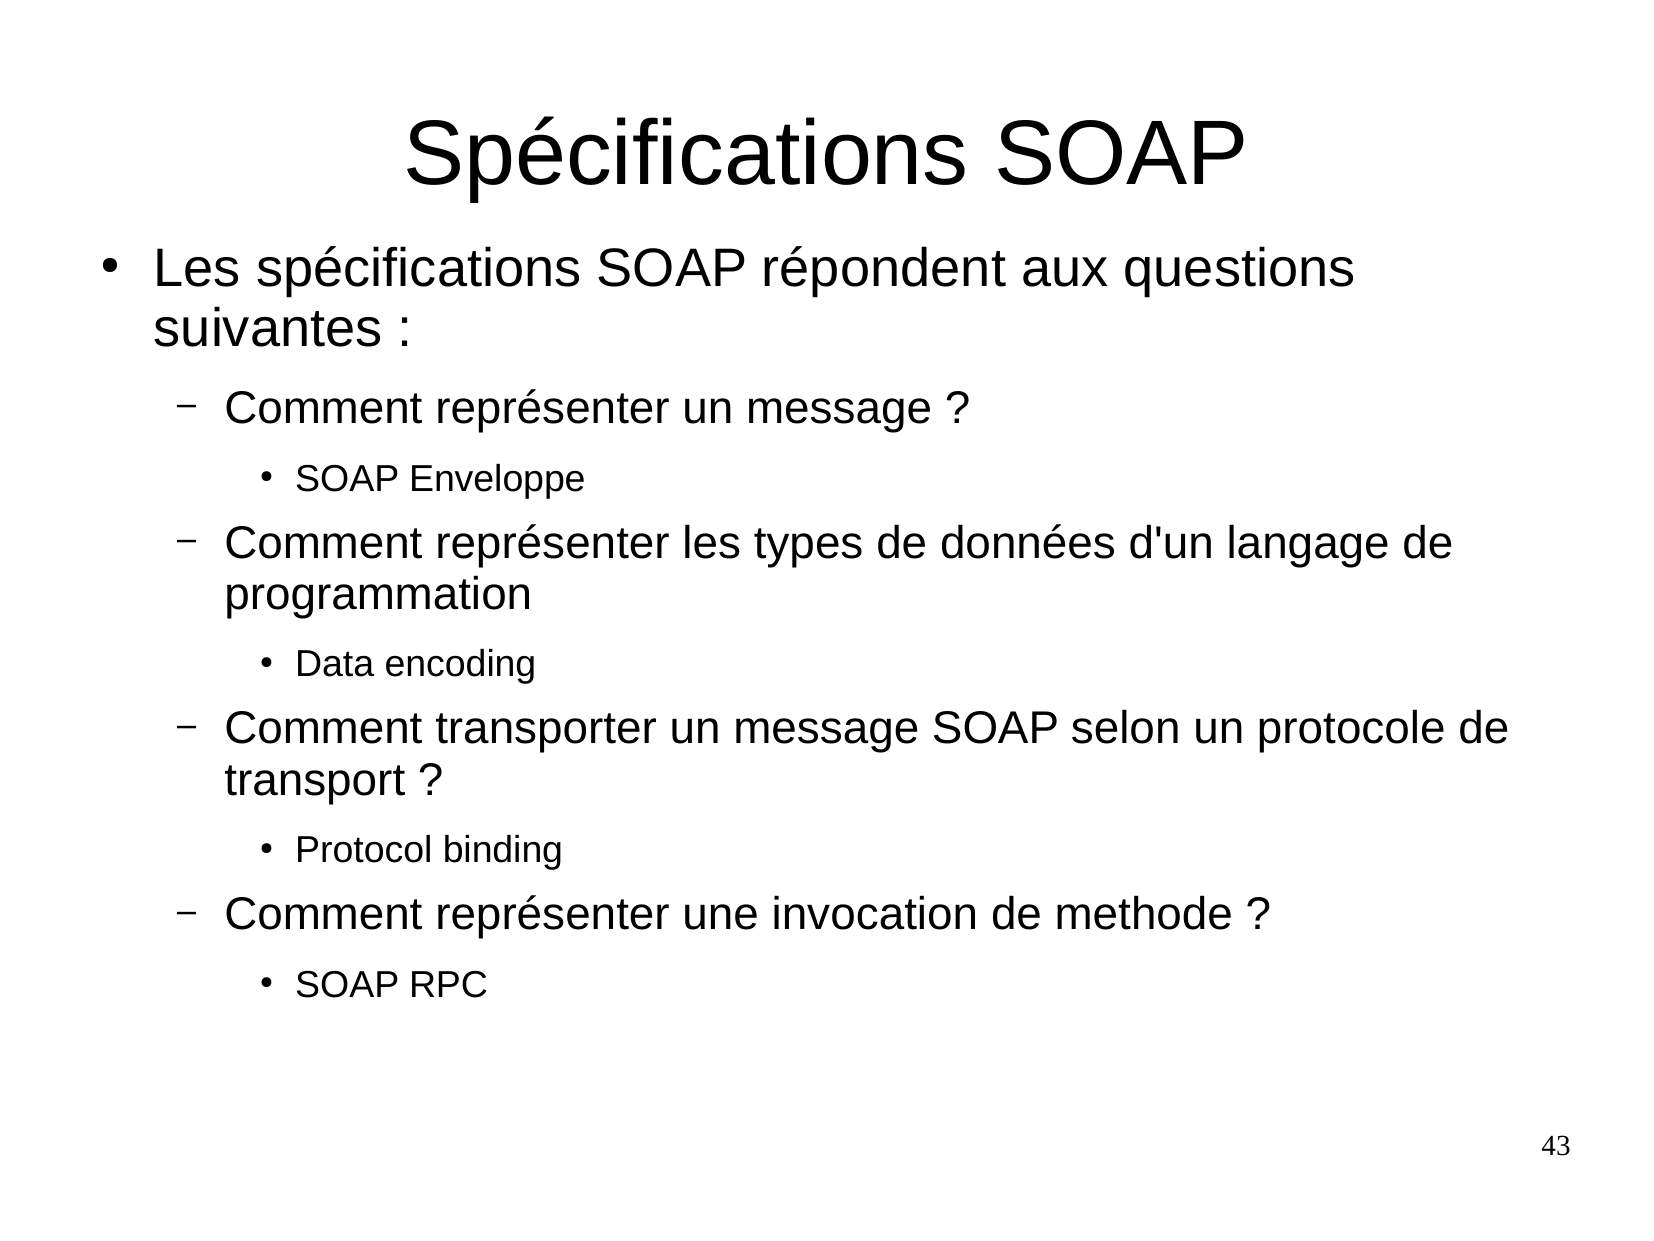

# Spécifications SOAP
Les spécifications SOAP répondent aux questions suivantes :
Comment représenter un message ?
SOAP Enveloppe
Comment représenter les types de données d'un langage de programmation
Data encoding
Comment transporter un message SOAP selon un protocole de transport ?
Protocol binding
Comment représenter une invocation de methode ?
SOAP RPC
43